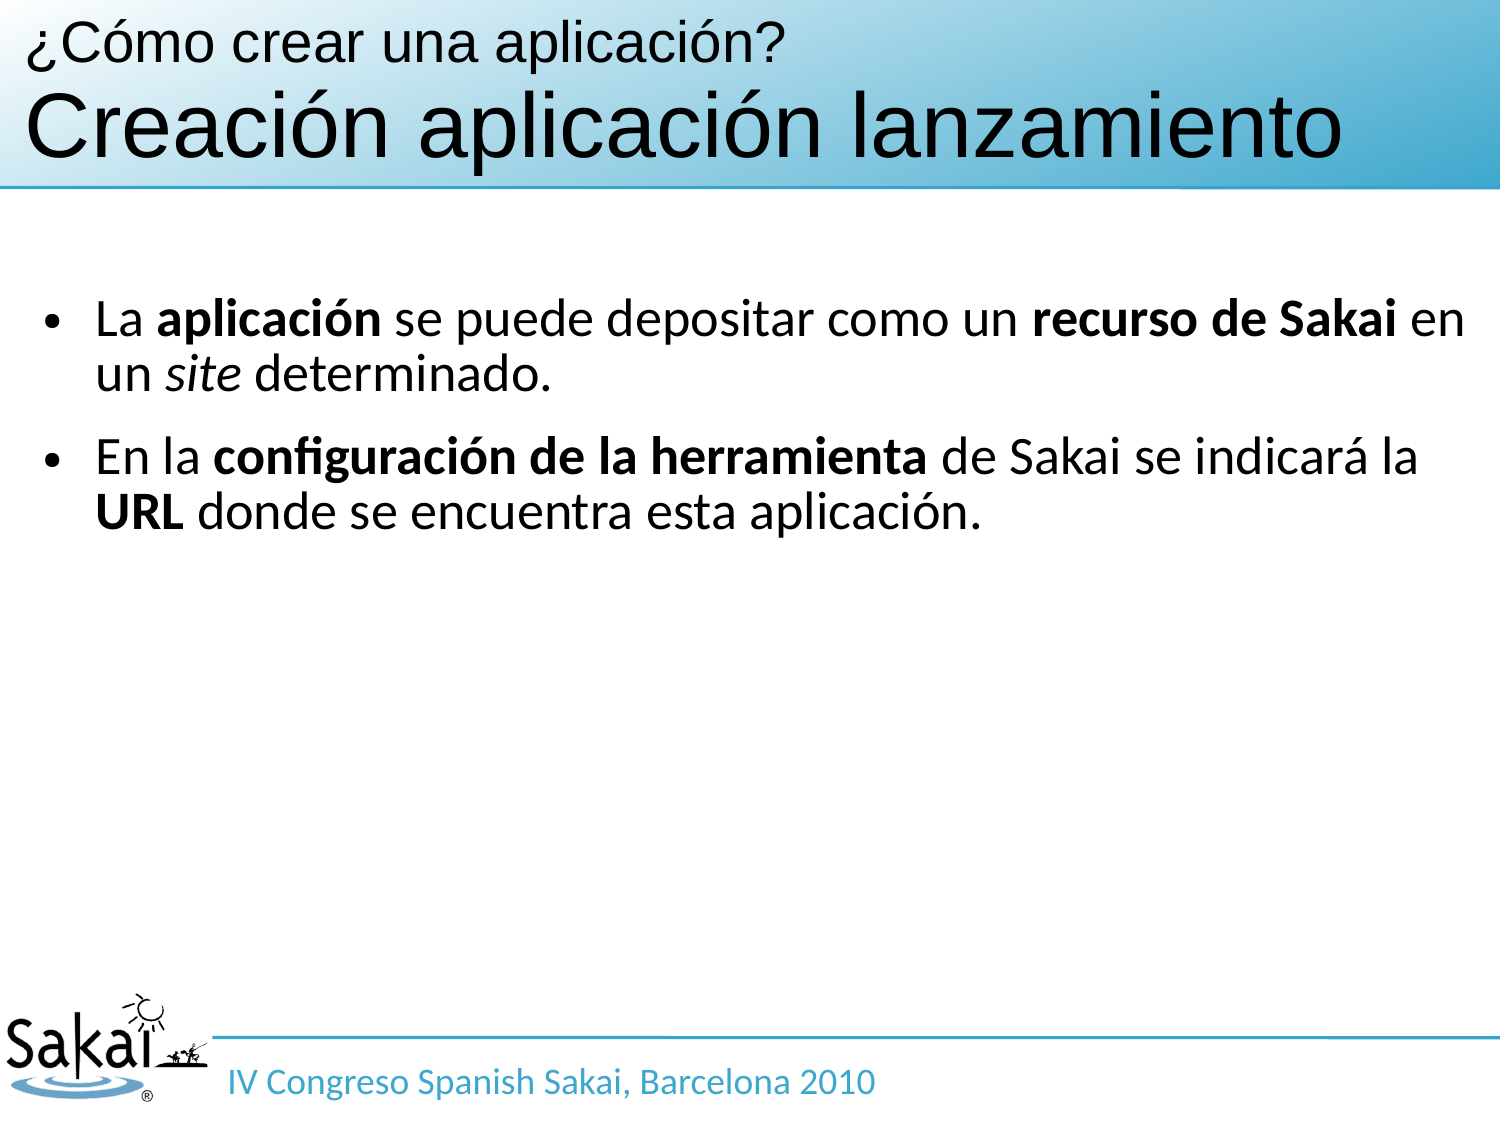

# ¿Cómo crear una aplicación? Creación aplicación lanzamiento
La aplicación se puede depositar como un recurso de Sakai en un site determinado.
En la configuración de la herramienta de Sakai se indicará la URL donde se encuentra esta aplicación.